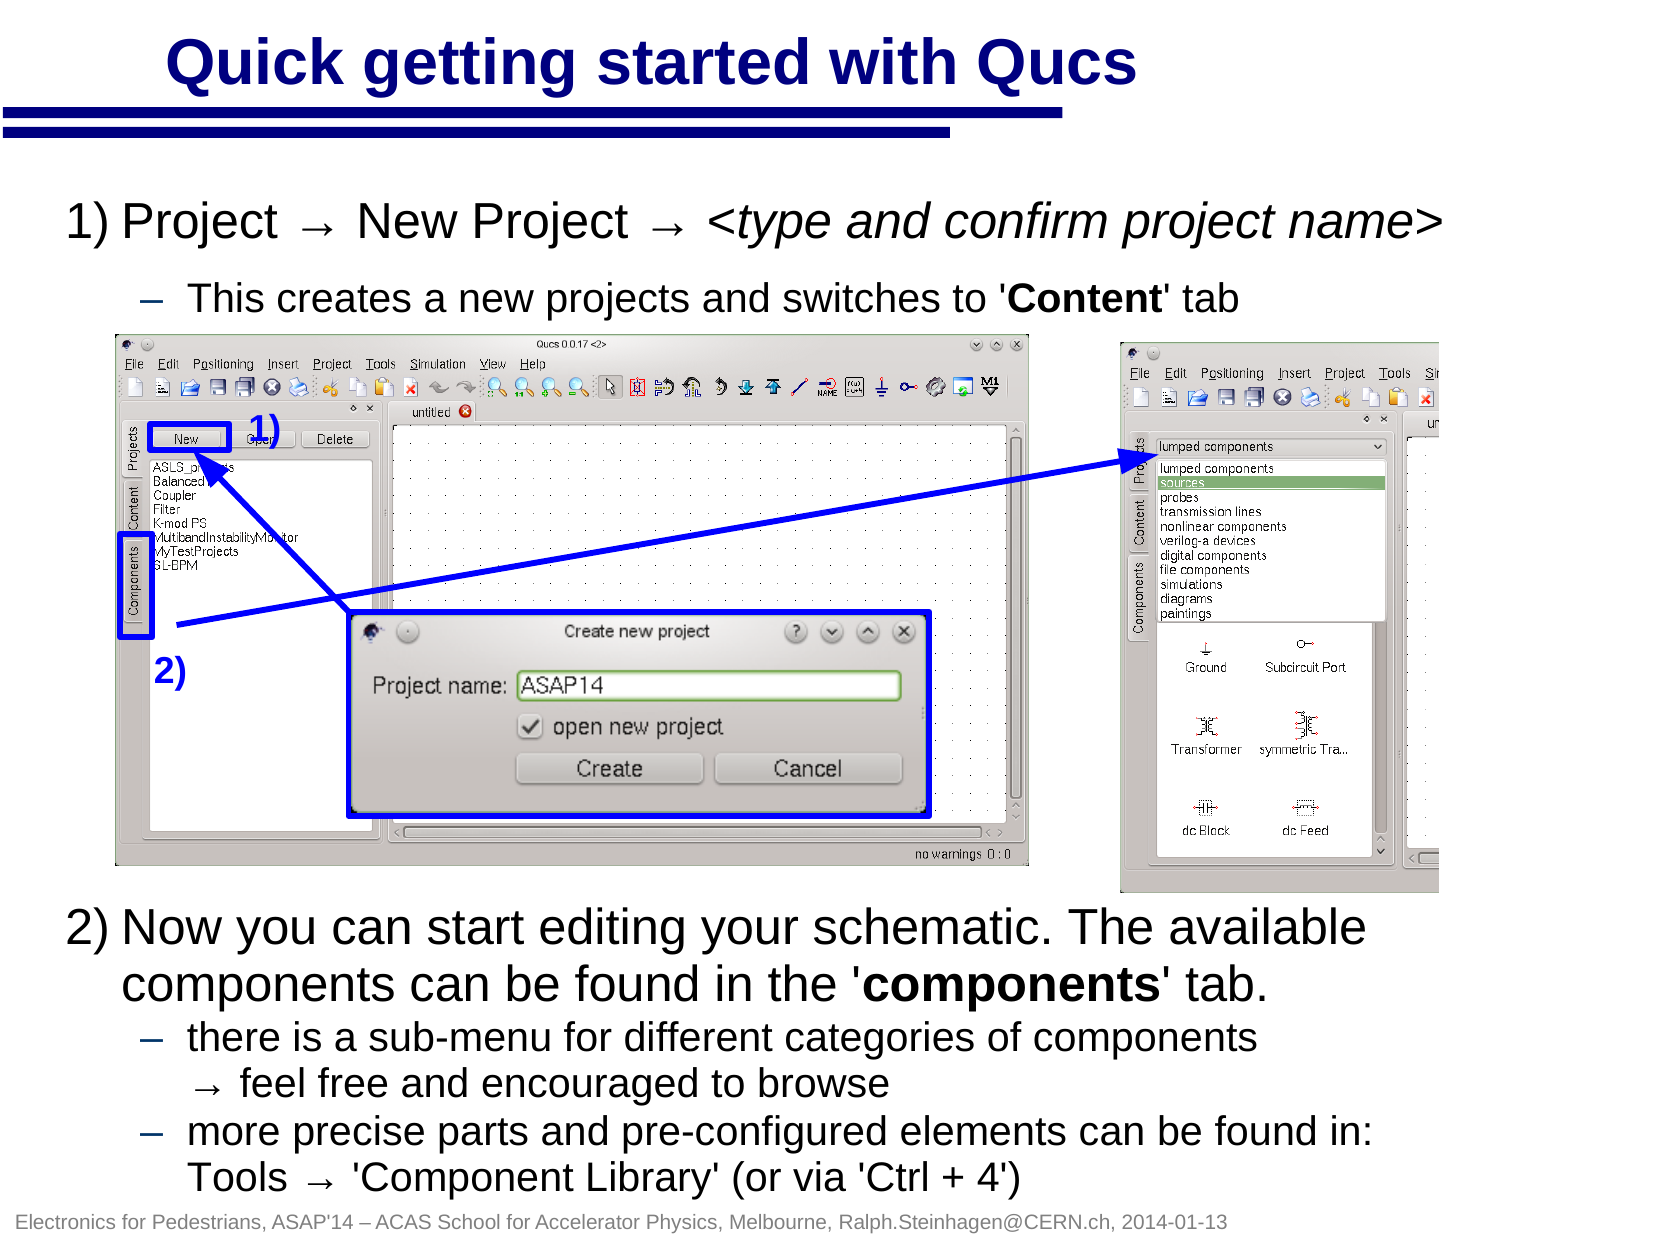

# Quick getting started with Qucs
Project → New Project → <type and confirm project name>
This creates a new projects and switches to 'Content' tab
Now you can start editing your schematic. The available components can be found in the 'components' tab.
there is a sub-menu for different categories of components 		 → feel free and encouraged to browse
more precise parts and pre-configured elements can be found in: 		Tools → 'Component Library' (or via 'Ctrl + 4')
1)
2)